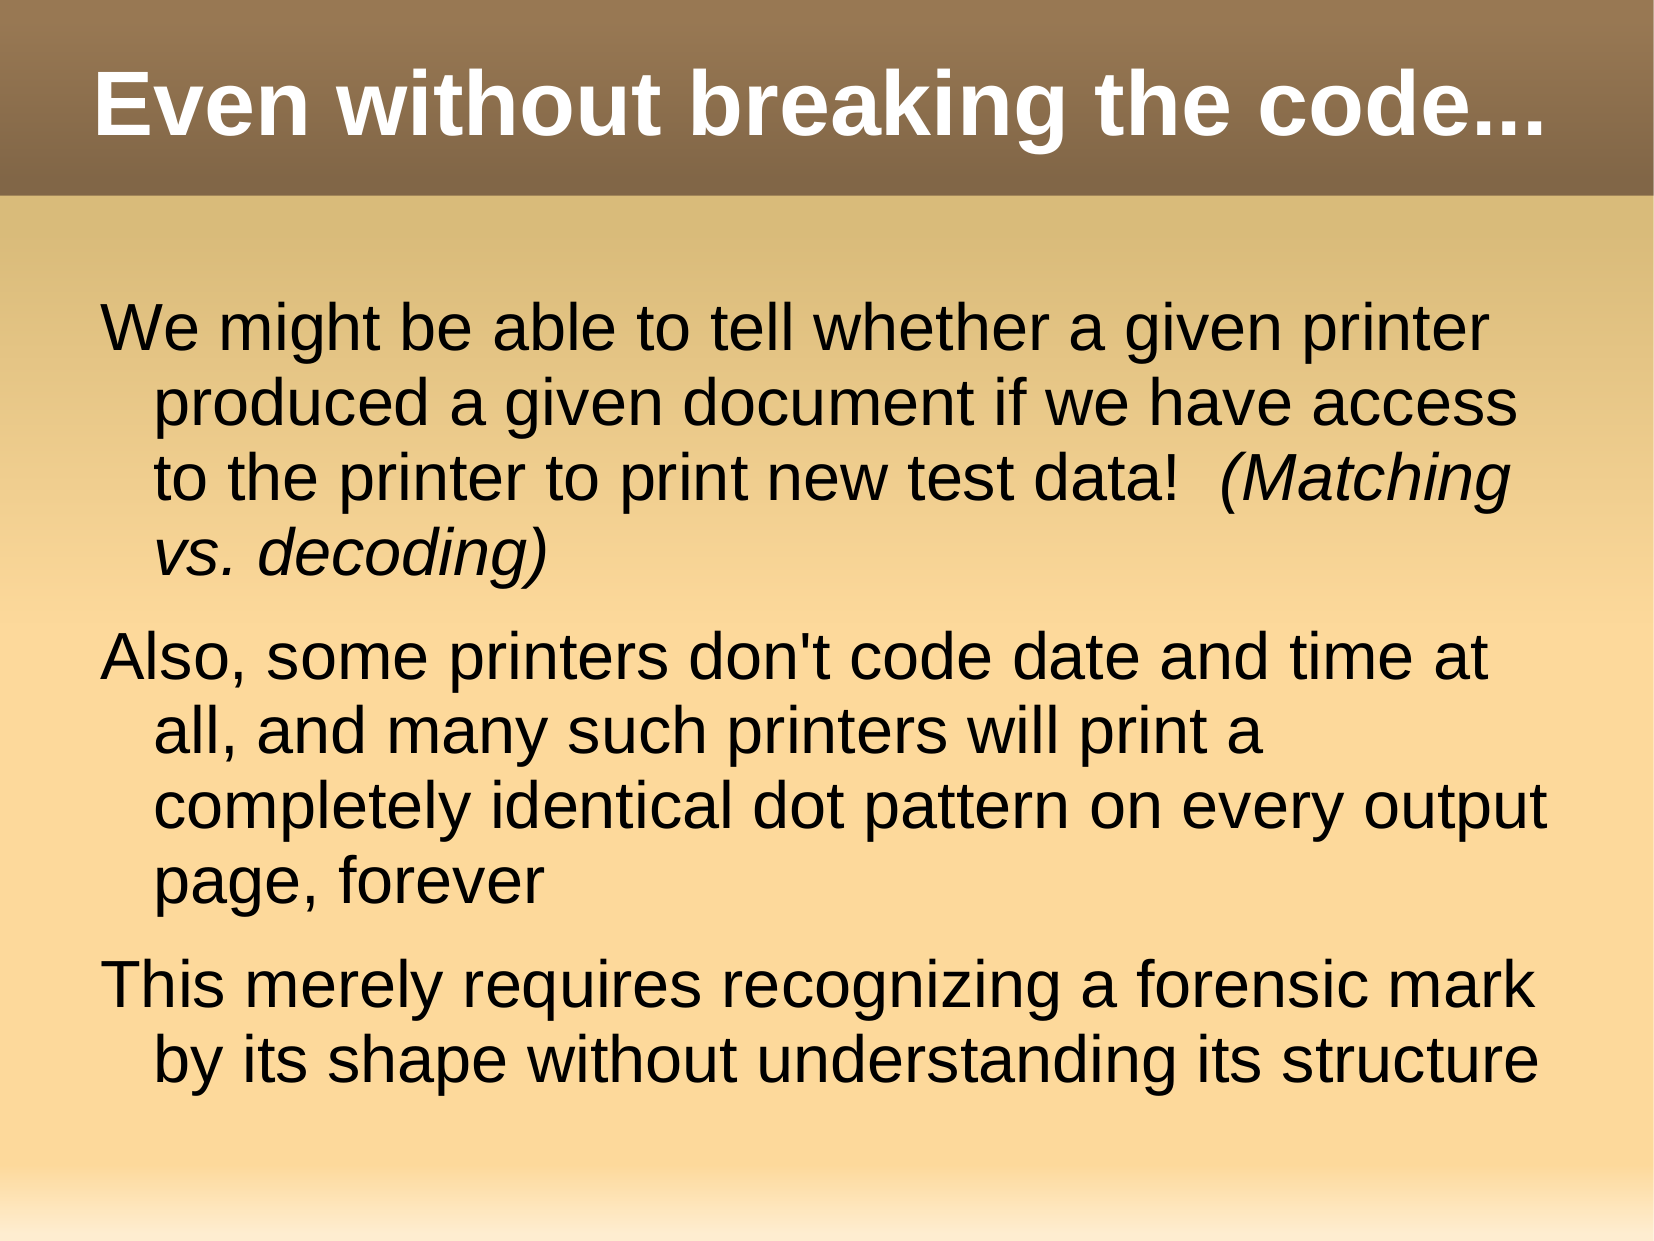

# Even without breaking the code...
We might be able to tell whether a given printer produced a given document if we have access to the printer to print new test data! (Matching vs. decoding)
Also, some printers don't code date and time at all, and many such printers will print a completely identical dot pattern on every output page, forever
This merely requires recognizing a forensic mark by its shape without understanding its structure